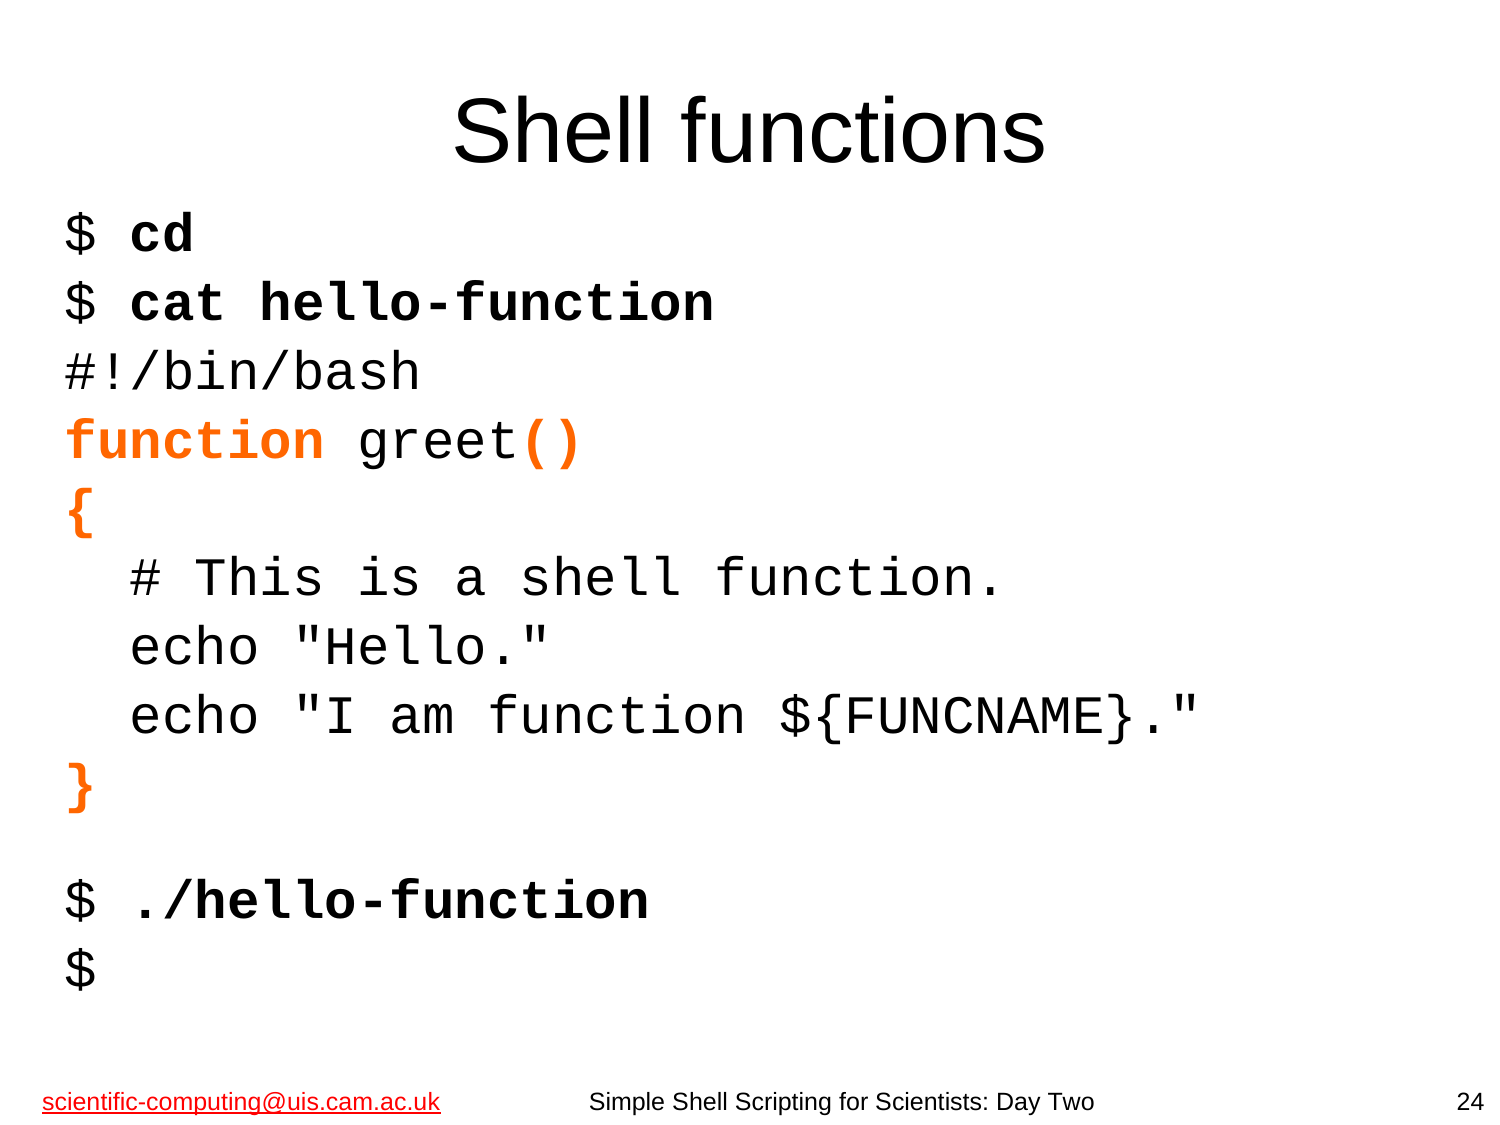

# Shell functions
$ cd
$ cat hello-function
#!/bin/bash
function greet()
{
 # This is a shell function.
 echo "Hello."
 echo "I am function ${FUNCNAME}."
}
$ ./hello-function
$
escience-support@ucs.cam.ac.uk	Simple Shell Scripting for Scientists: Day Two
24